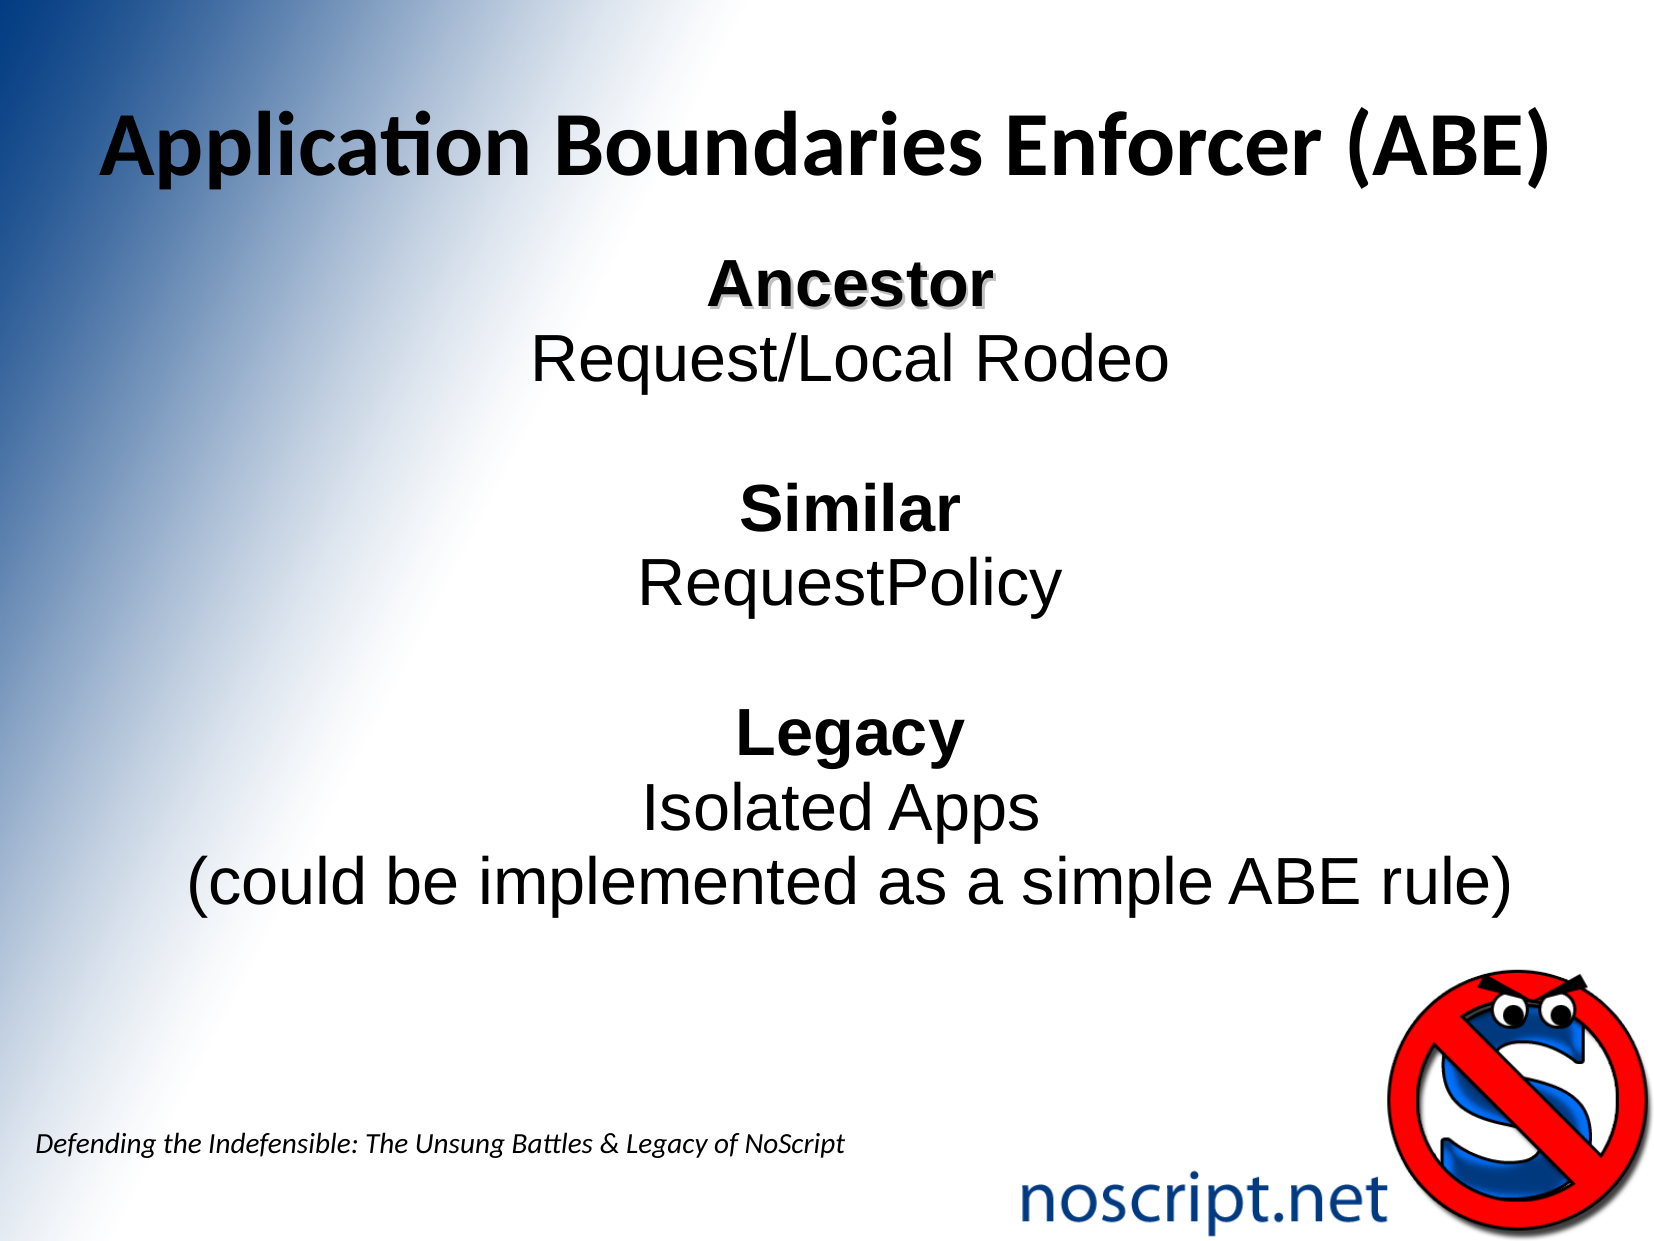

# Application Boundaries Enforcer (ABE)
Ancestor
Request/Local Rodeo
Similar
RequestPolicy
Legacy
Isolated Apps
(could be implemented as a simple ABE rule)
Defending the Indefensible: The Unsung Battles & Legacy of NoScript